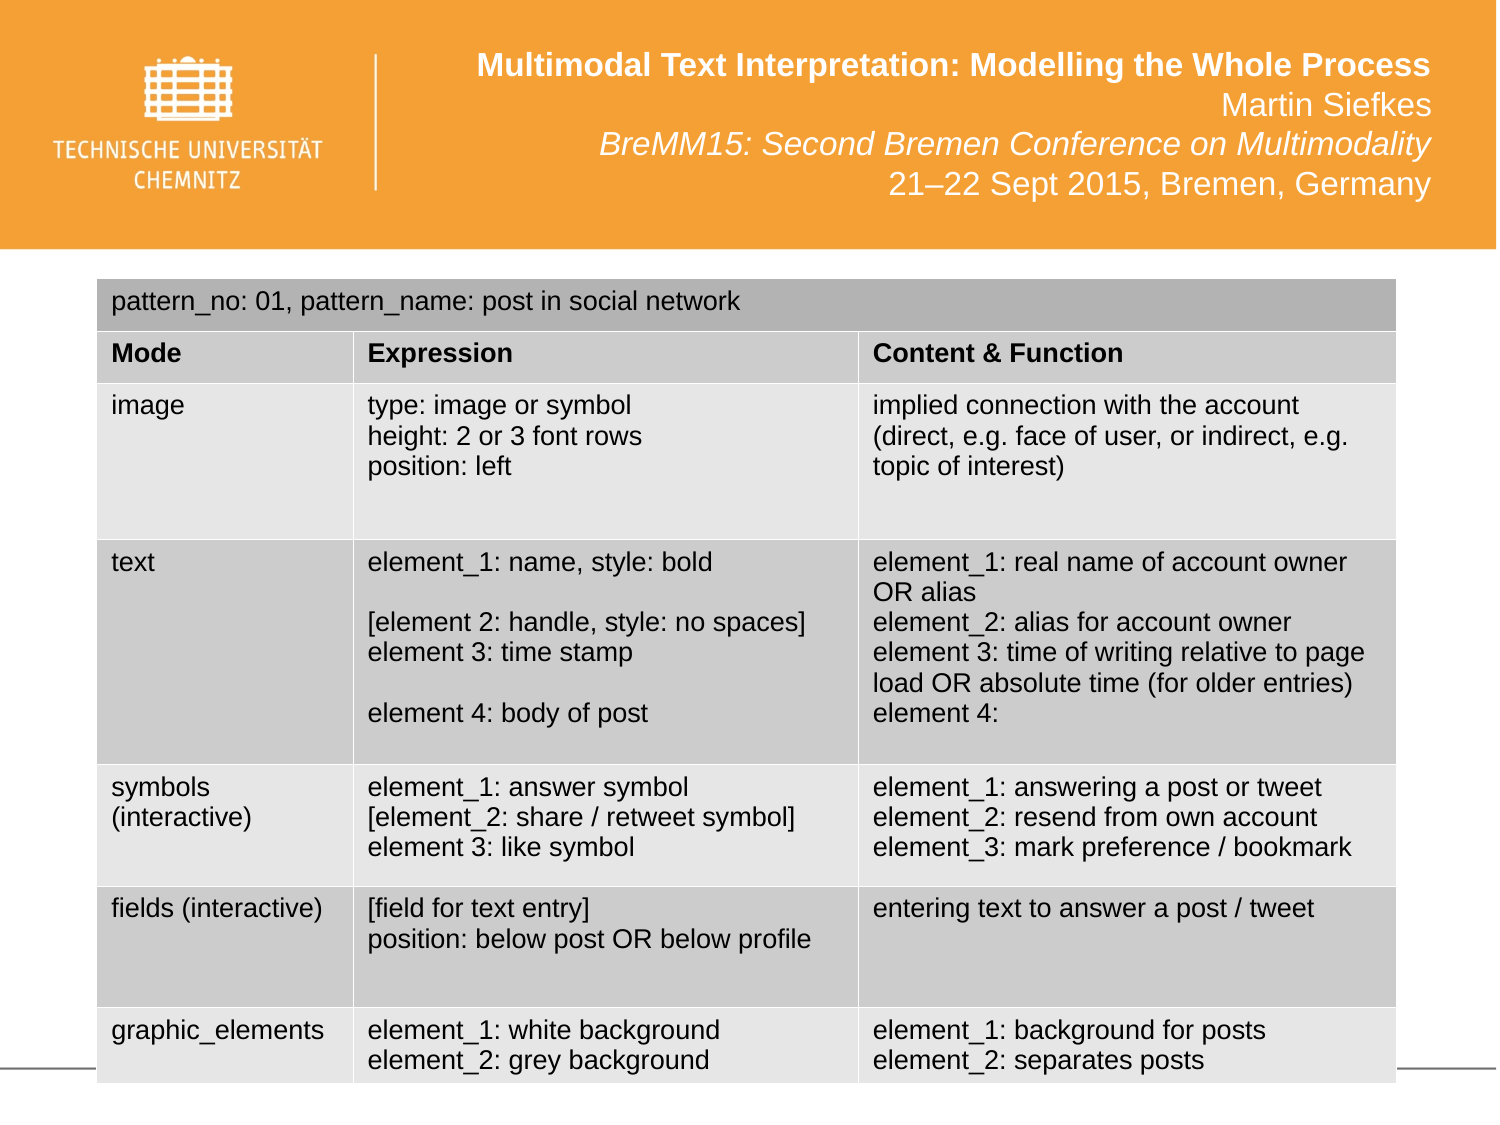

| pattern\_no: 01, pattern\_name: post in social network | | |
| --- | --- | --- |
| Mode | Expression | Content & Function |
| image | type: image or symbol height: 2 or 3 font rows position: left | implied connection with the account (direct, e.g. face of user, or indirect, e.g. topic of interest) |
| text | element\_1: name, style: bold [element 2: handle, style: no spaces] element 3: time stamp element 4: body of post | element\_1: real name of account owner OR alias element\_2: alias for account owner element 3: time of writing relative to page load OR absolute time (for older entries) element 4: |
| symbols (interactive) | element\_1: answer symbol [element\_2: share / retweet symbol] element 3: like symbol | element\_1: answering a post or tweet element\_2: resend from own account element\_3: mark preference / bookmark |
| fields (interactive) | [field for text entry] position: below post OR below profile | entering text to answer a post / tweet |
| graphic\_elements | element\_1: white background element\_2: grey background | element\_1: background for posts element\_2: separates posts |